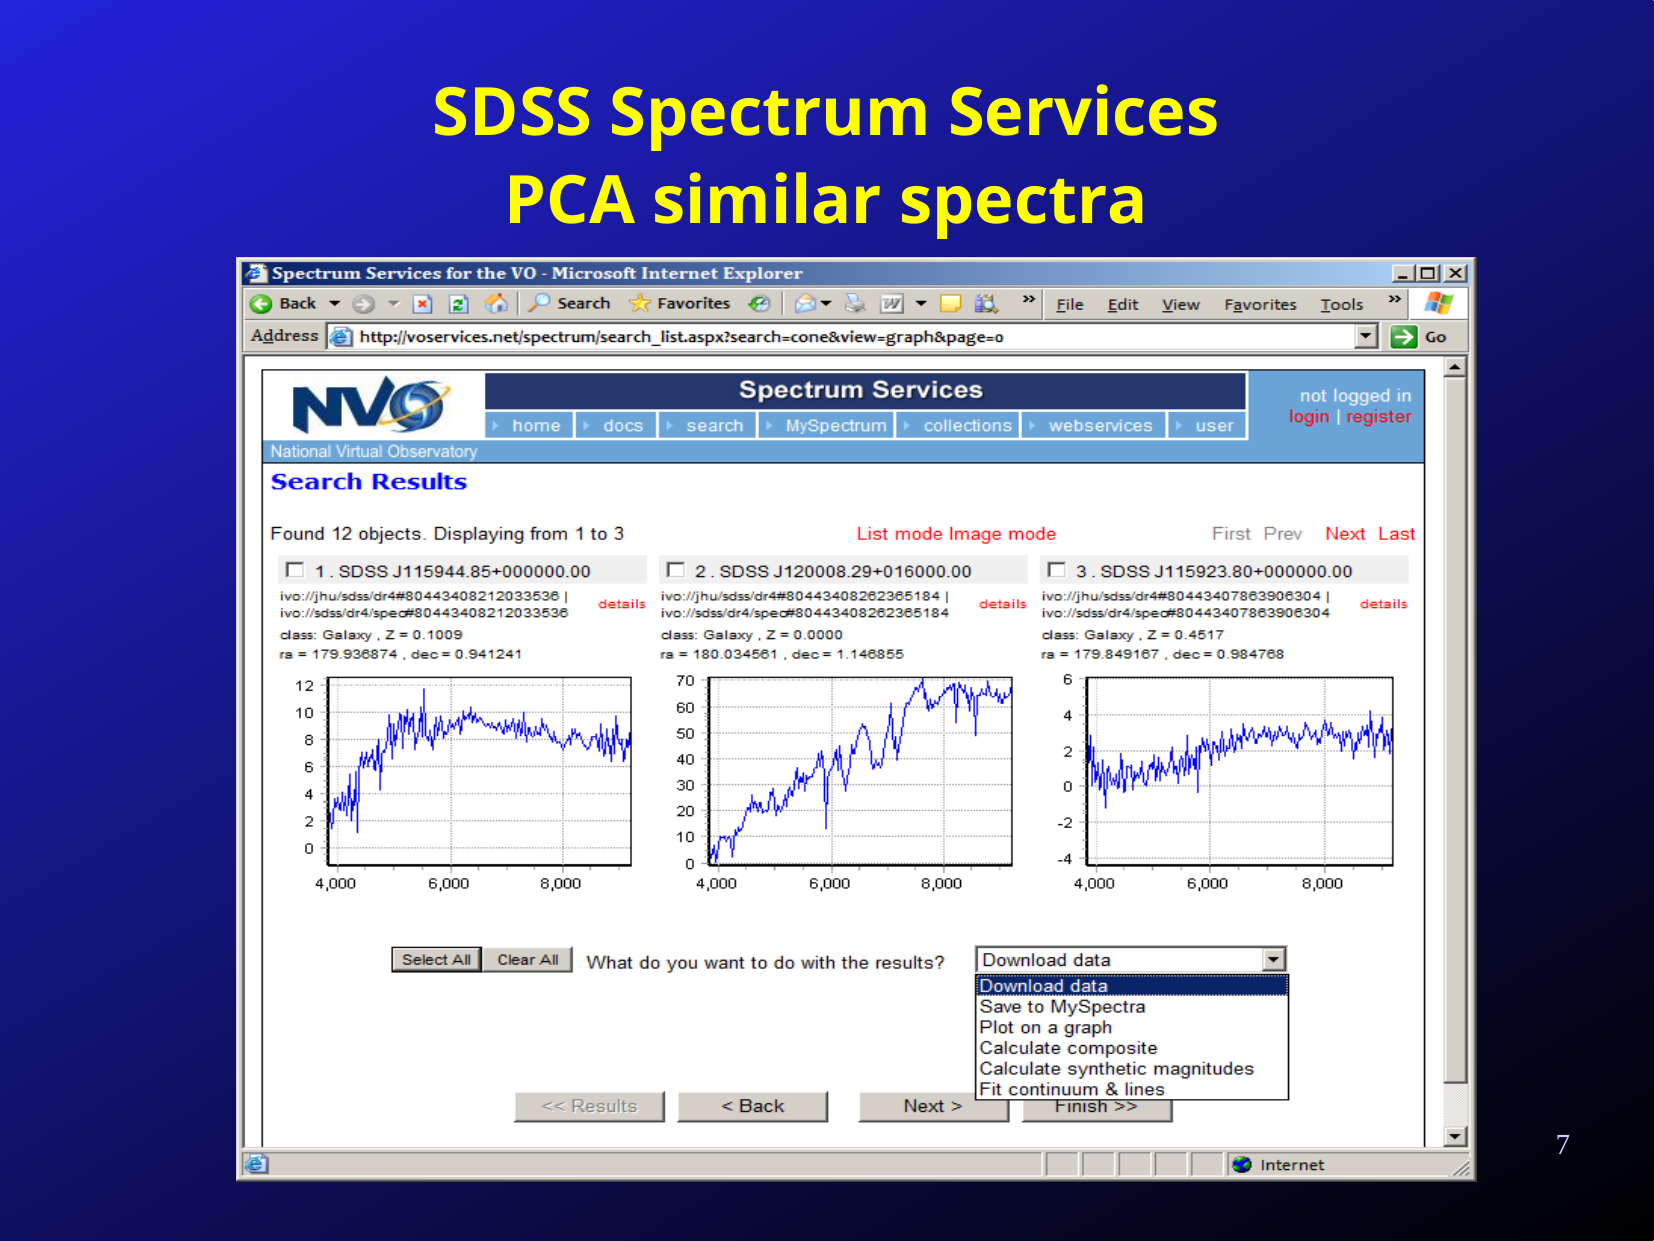

# SDSS Spectrum Services PCA similar spectra
IAU XXVII General Assembly, Prague, SpS3
7